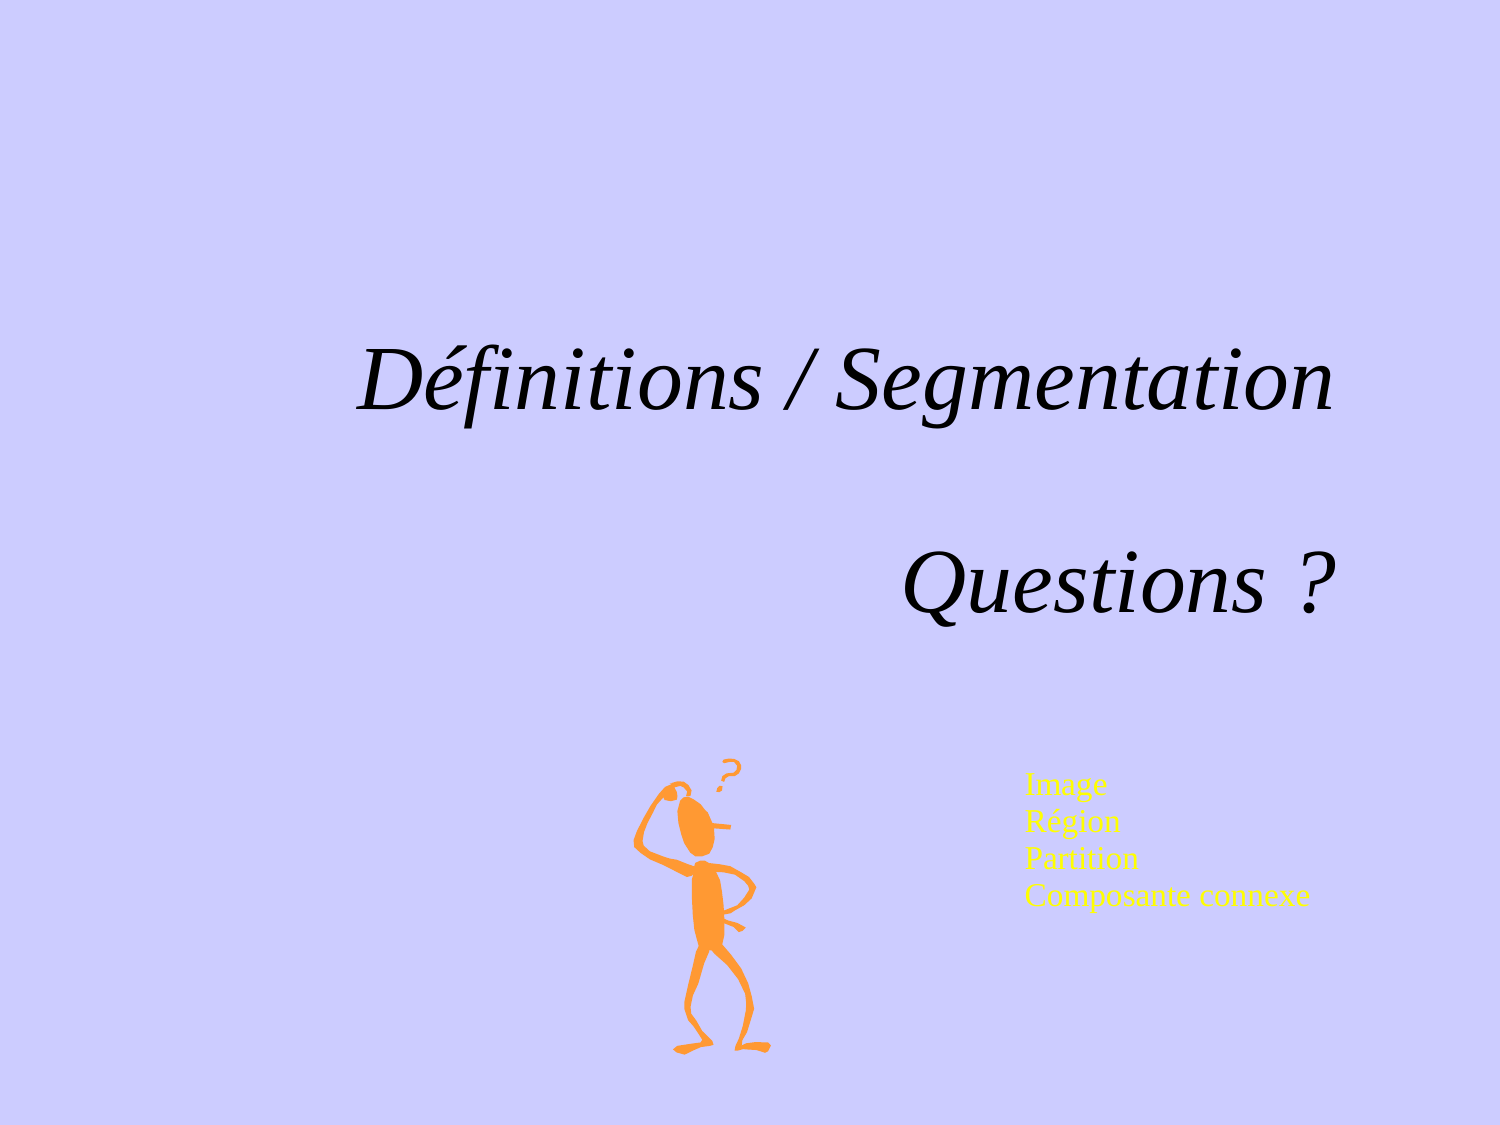

# Définitions / Segmentation Questions ?
 Image
 Région
 Partition
 Composante connexe